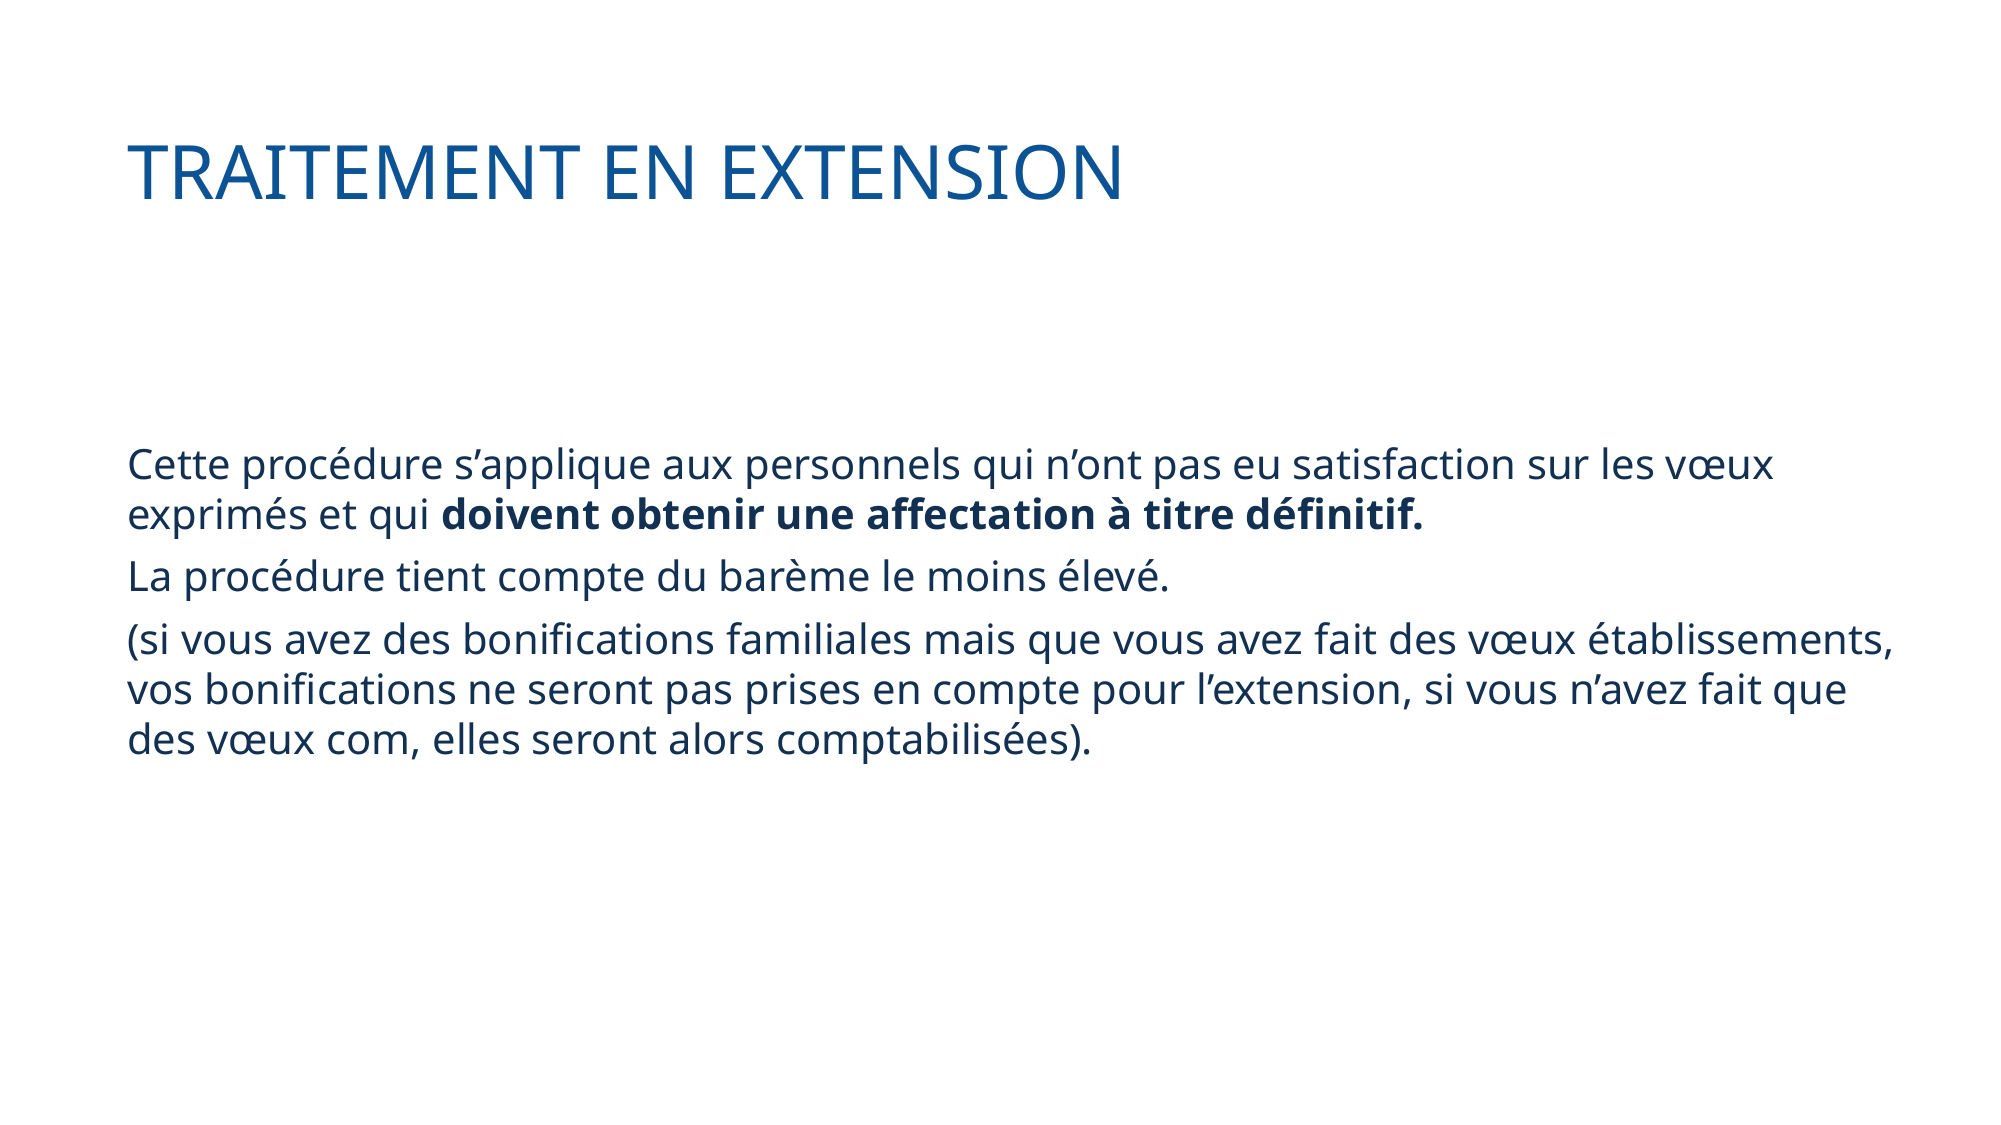

# Traitement en extension
Cette procédure s’applique aux personnels qui n’ont pas eu satisfaction sur les vœux exprimés et qui doivent obtenir une affectation à titre définitif.
La procédure tient compte du barème le moins élevé.
(si vous avez des bonifications familiales mais que vous avez fait des vœux établissements, vos bonifications ne seront pas prises en compte pour l’extension, si vous n’avez fait que des vœux com, elles seront alors comptabilisées).